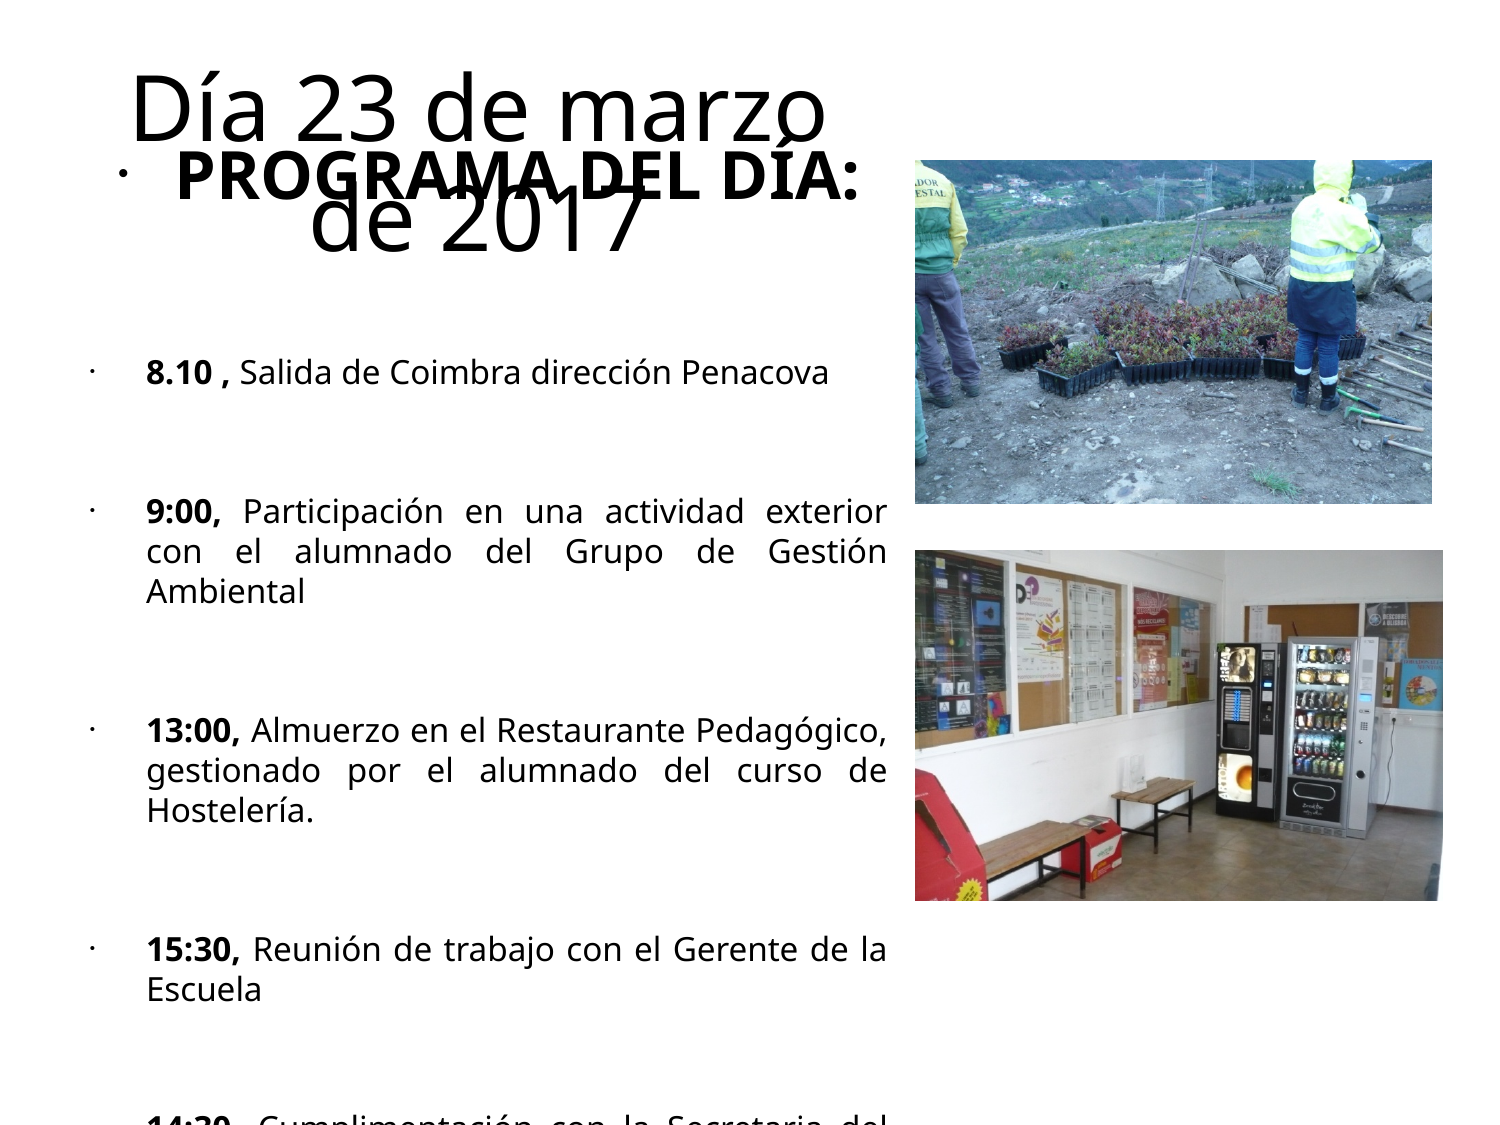

# Día 23 de marzo de 2017
PROGRAMA DEL DÍA:
8.10 , Salida de Coimbra dirección Penacova
9:00, Participación en una actividad exterior con el alumnado del Grupo de Gestión Ambiental
13:00, Almuerzo en el Restaurante Pedagógico, gestionado por el alumnado del curso de Hostelería.
15:30, Reunión de trabajo con el Gerente de la Escuela
14:30, Cumplimentación con la Secretaria del Centro de la documentación del Proyecto
15:00, Cierre de la visita, con despedida de todo el personal que nos ha atendido en estos días.